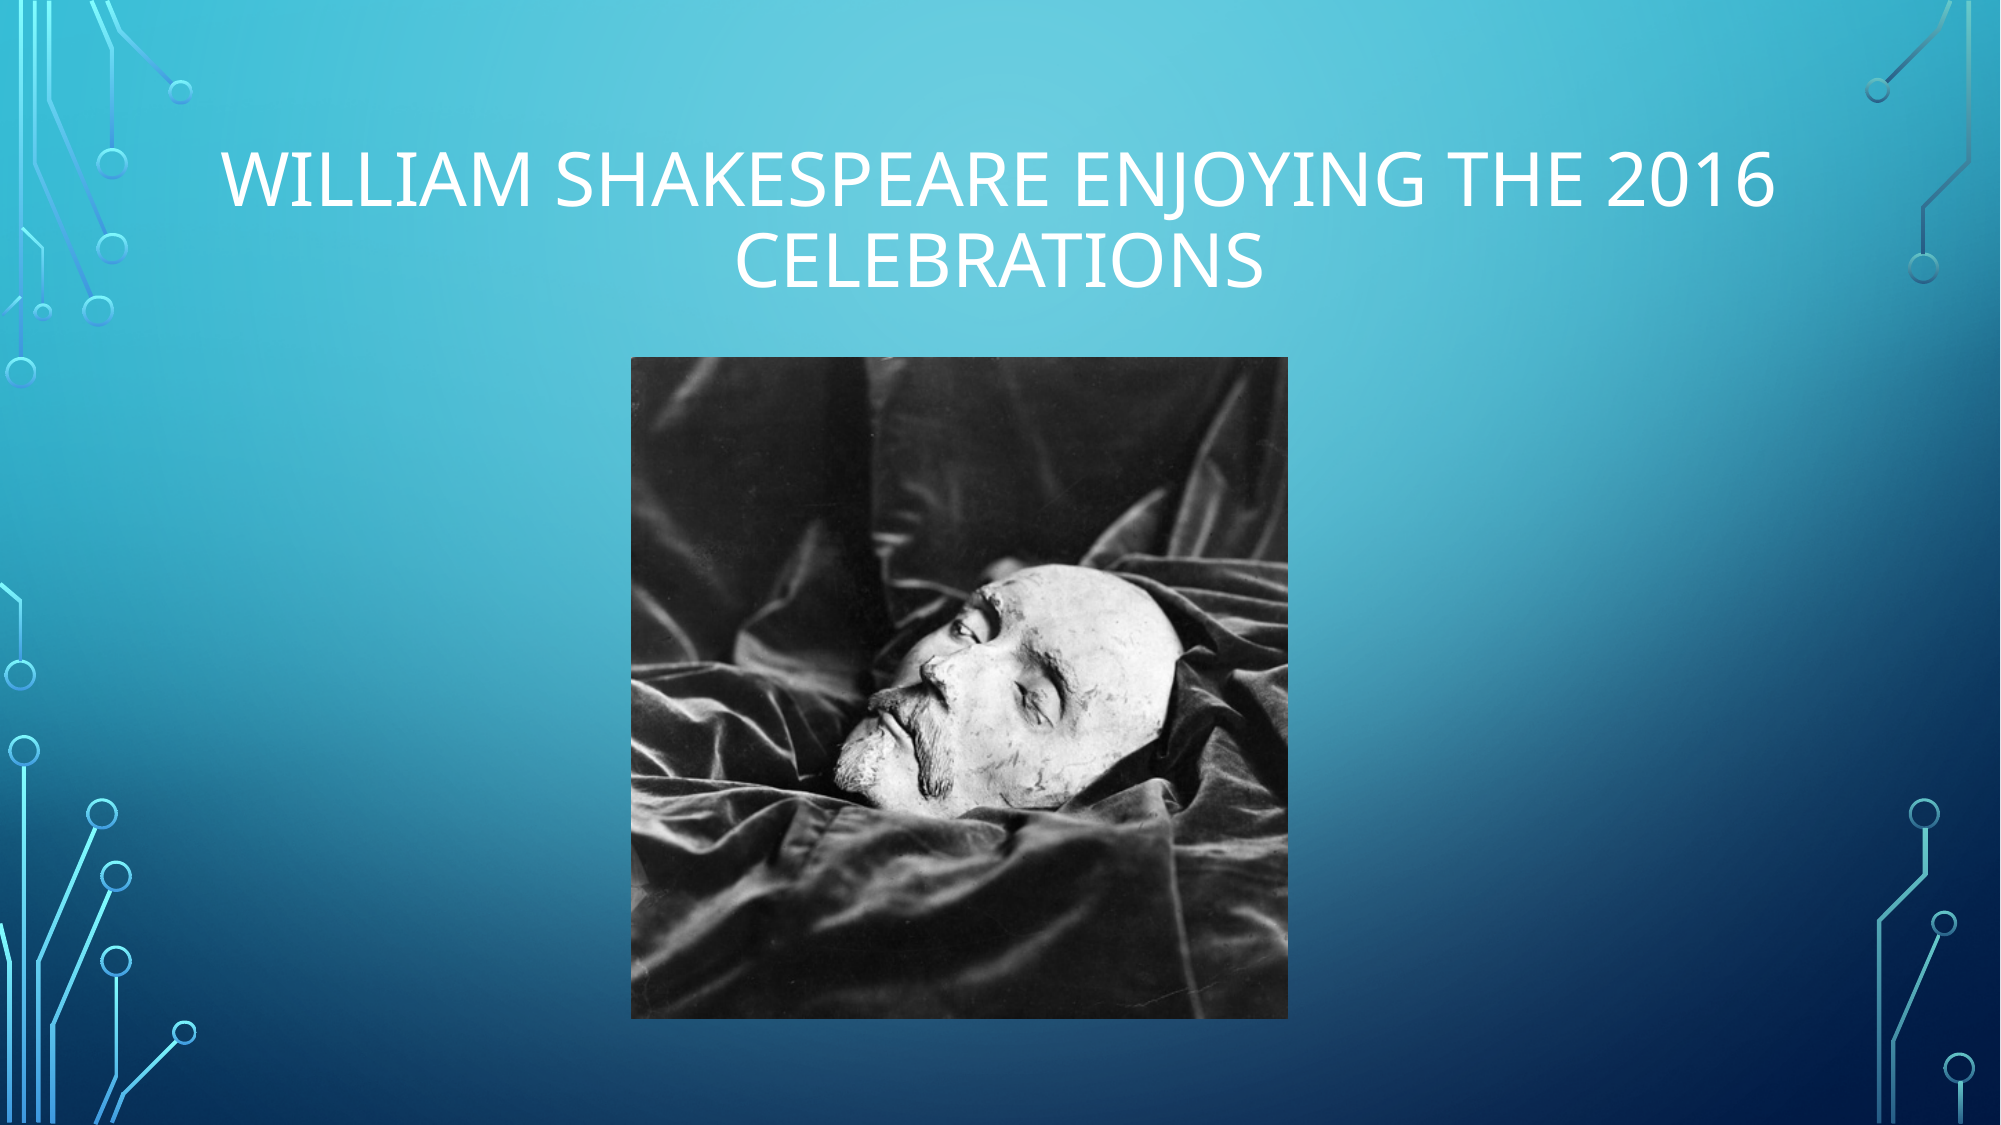

# William Shakespeare enjoying the 2016 celebrations